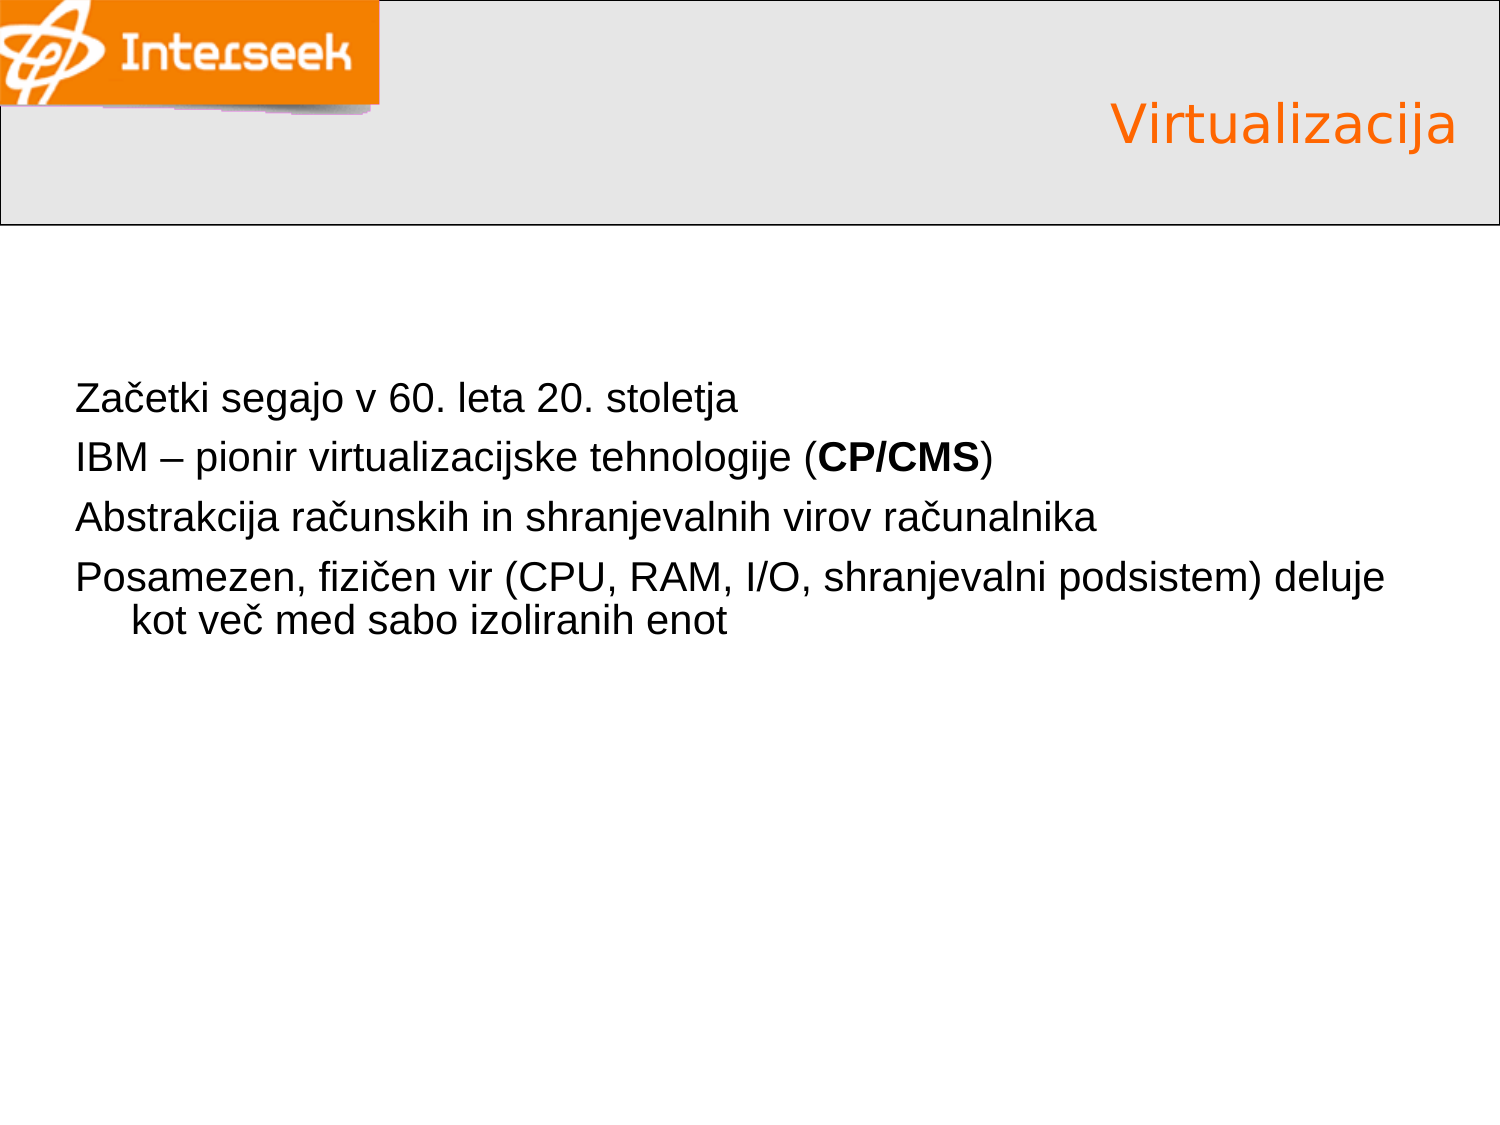

# Virtualizacija
Začetki segajo v 60. leta 20. stoletja
IBM – pionir virtualizacijske tehnologije (CP/CMS)
Abstrakcija računskih in shranjevalnih virov računalnika
Posamezen, fizičen vir (CPU, RAM, I/O, shranjevalni podsistem) deluje kot več med sabo izoliranih enot